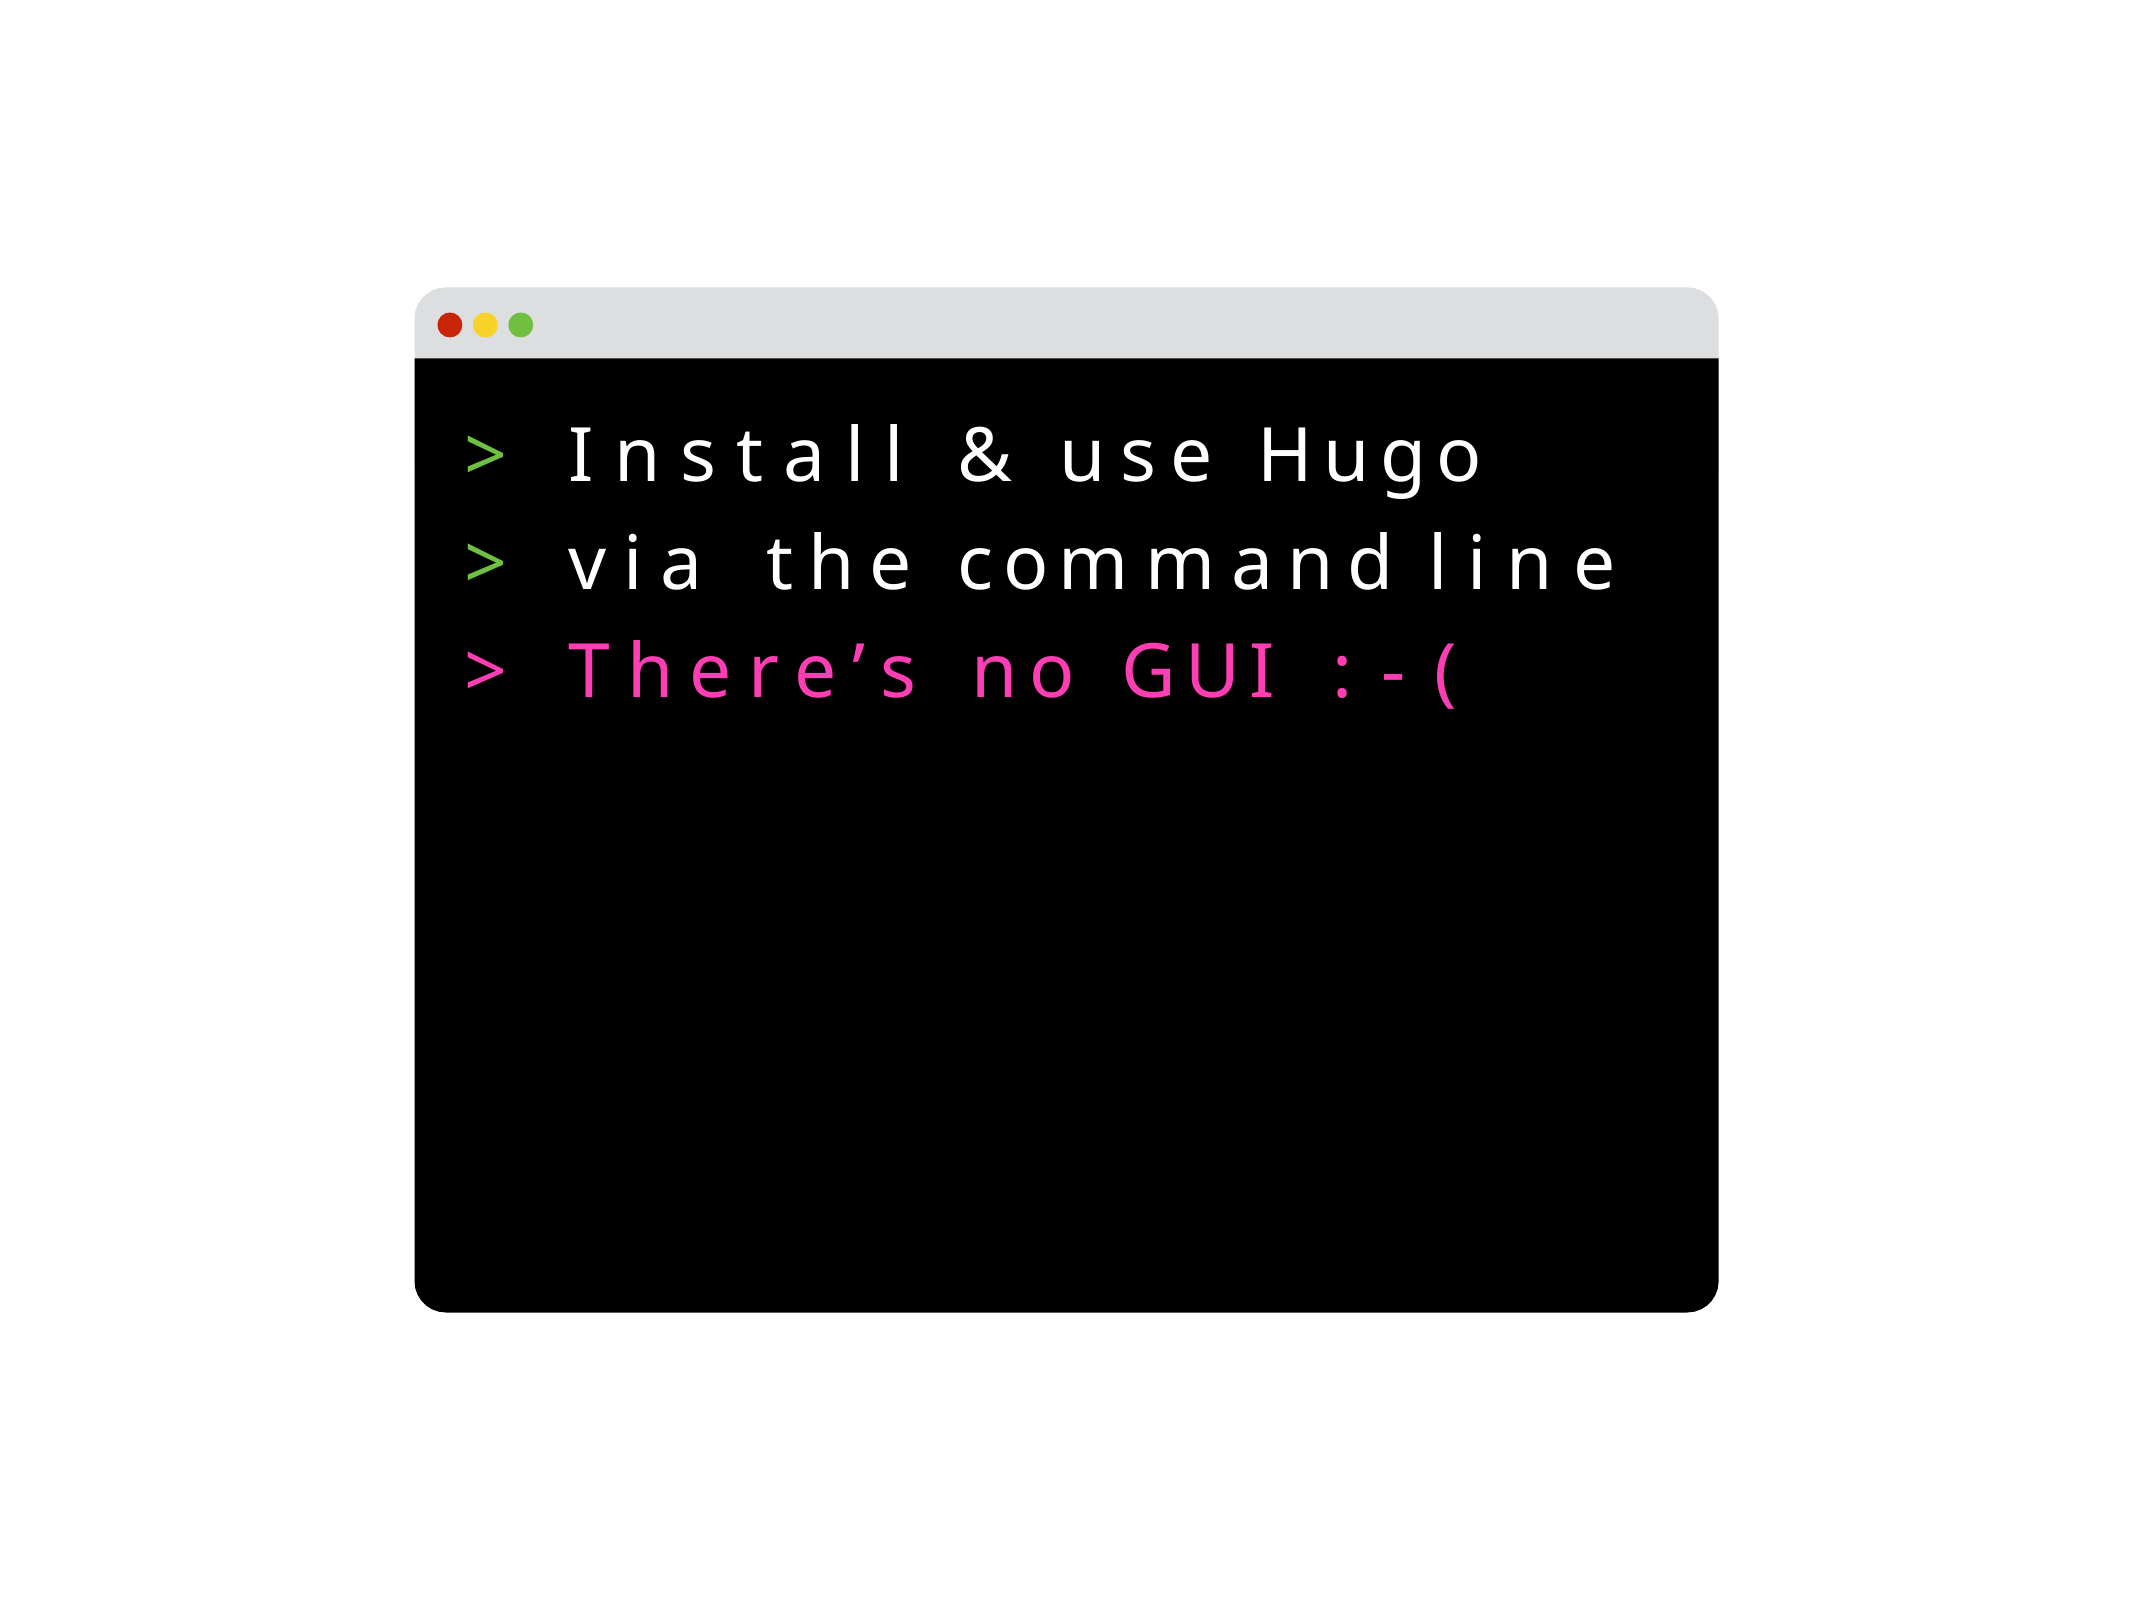

>	Install	&	use	Hugo
>	via	the	command	line
>	There’s	no	GUI	:-(